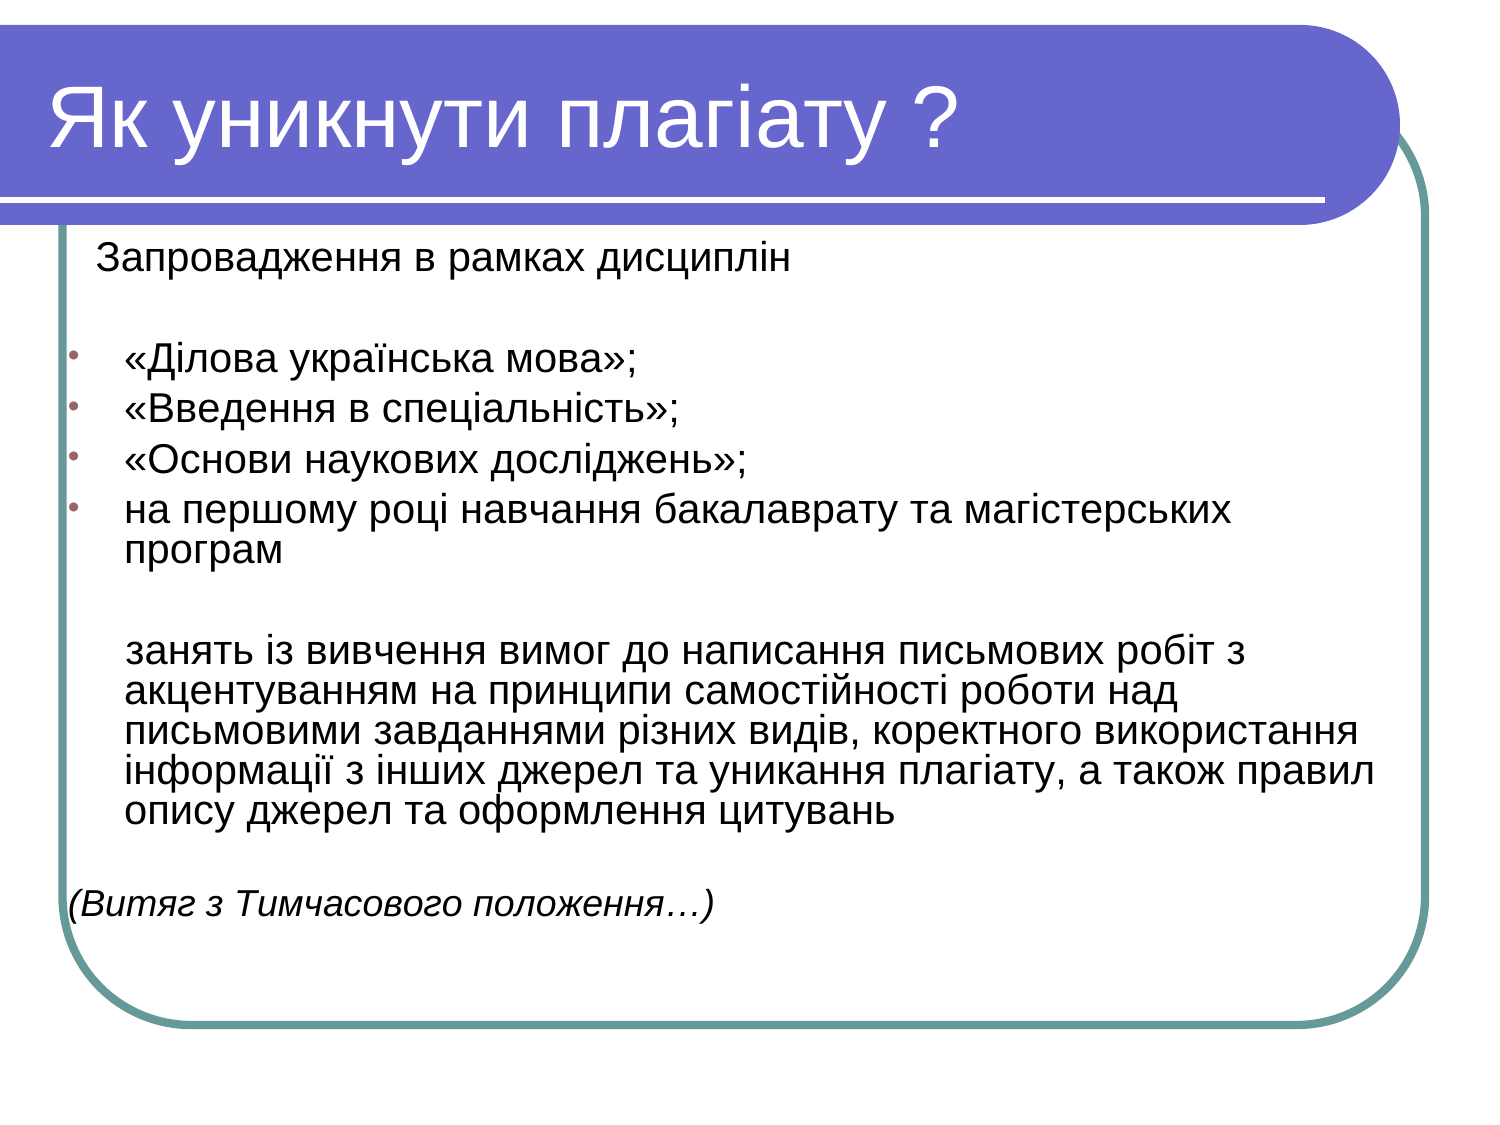

# Як уникнути плагіату ?
 Запровадження в рамках дисциплін
«Ділова українська мова»;
«Введення в спеціальність»;
«Основи наукових досліджень»;
на першому році навчання бакалаврату та магістерських програм
 занять із вивчення вимог до написання письмових робіт з акцентуванням на принципи самостійності роботи над письмовими завданнями різних видів, коректного використання інформації з інших джерел та уникання плагіату, а також правил опису джерел та оформлення цитувань
(Витяг з Тимчасового положення…)